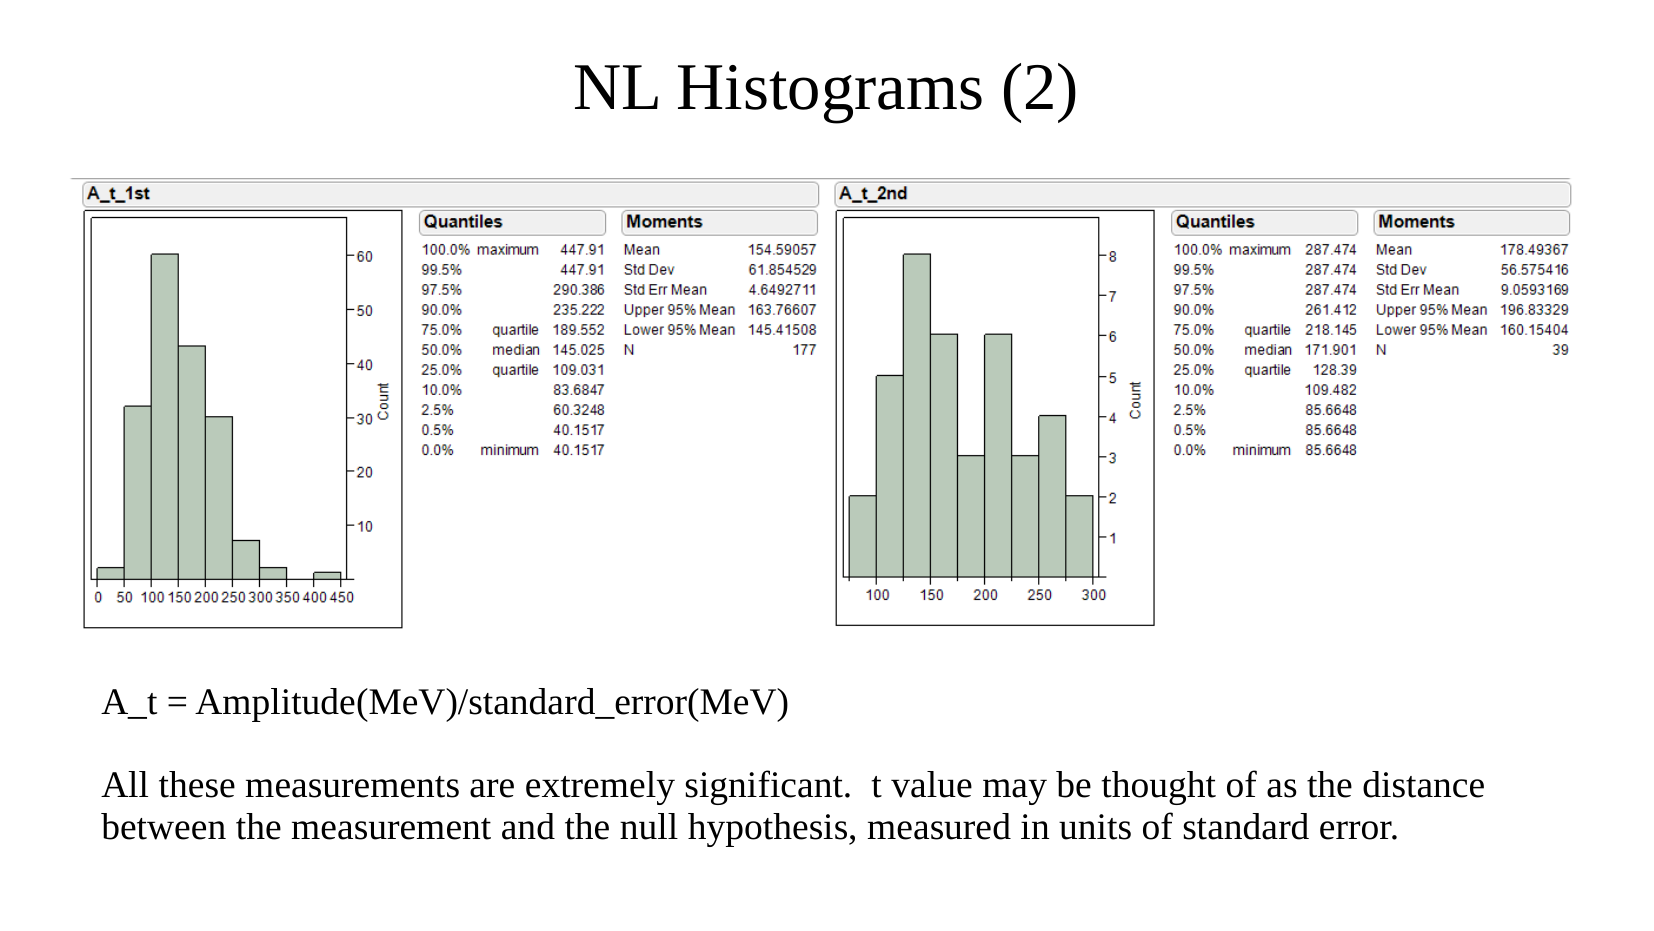

# NL Histograms (2)
A_t = Amplitude(MeV)/standard_error(MeV)
All these measurements are extremely significant. t value may be thought of as the distance between the measurement and the null hypothesis, measured in units of standard error.